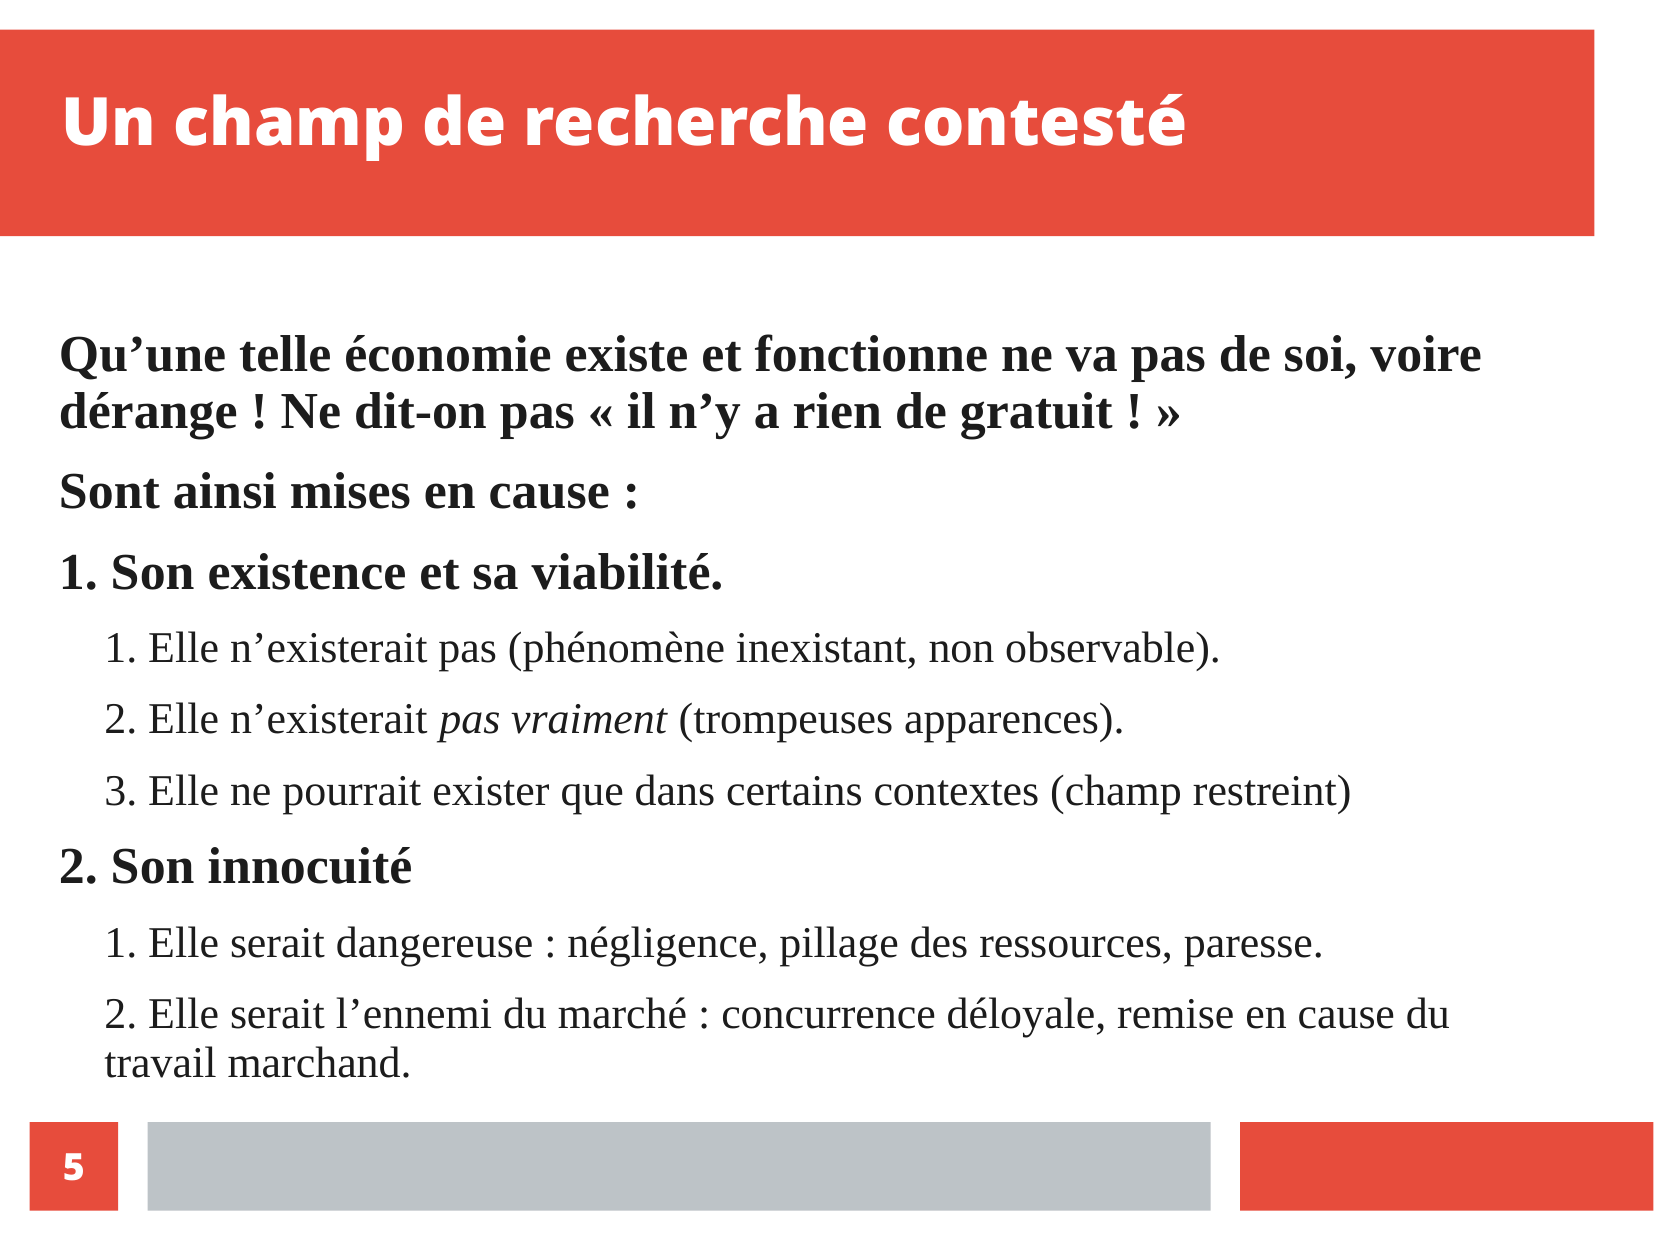

# Un champ de recherche contesté
Qu’une telle économie existe et fonctionne ne va pas de soi, voire dérange ! Ne dit-on pas « il n’y a rien de gratuit ! »
Sont ainsi mises en cause :
1. Son existence et sa viabilité.
1. Elle n’existerait pas (phénomène inexistant, non observable).
2. Elle n’existerait pas vraiment (trompeuses apparences).
3. Elle ne pourrait exister que dans certains contextes (champ restreint)
2. Son innocuité
1. Elle serait dangereuse : négligence, pillage des ressources, paresse.
2. Elle serait l’ennemi du marché : concurrence déloyale, remise en cause du travail marchand.
5